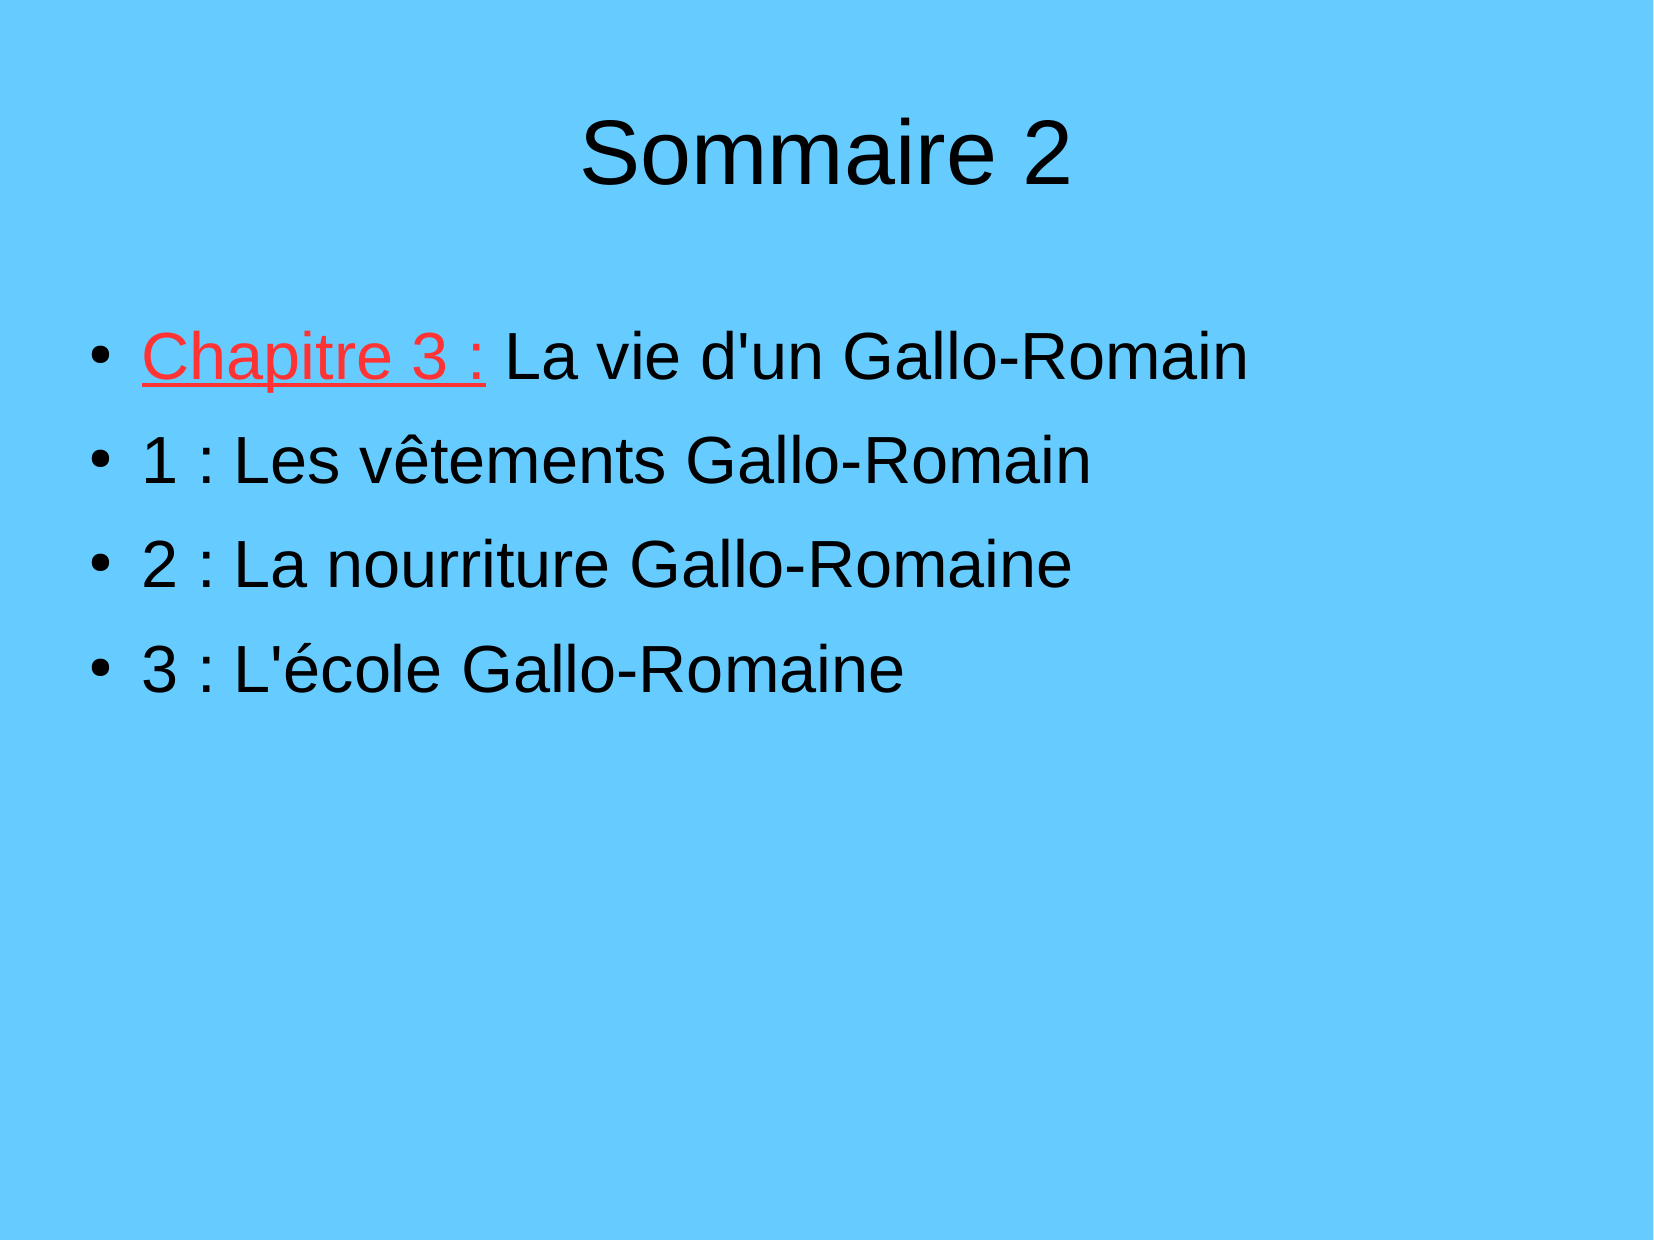

# Sommaire 2
Chapitre 3 : La vie d'un Gallo-Romain
1 : Les vêtements Gallo-Romain
2 : La nourriture Gallo-Romaine
3 : L'école Gallo-Romaine